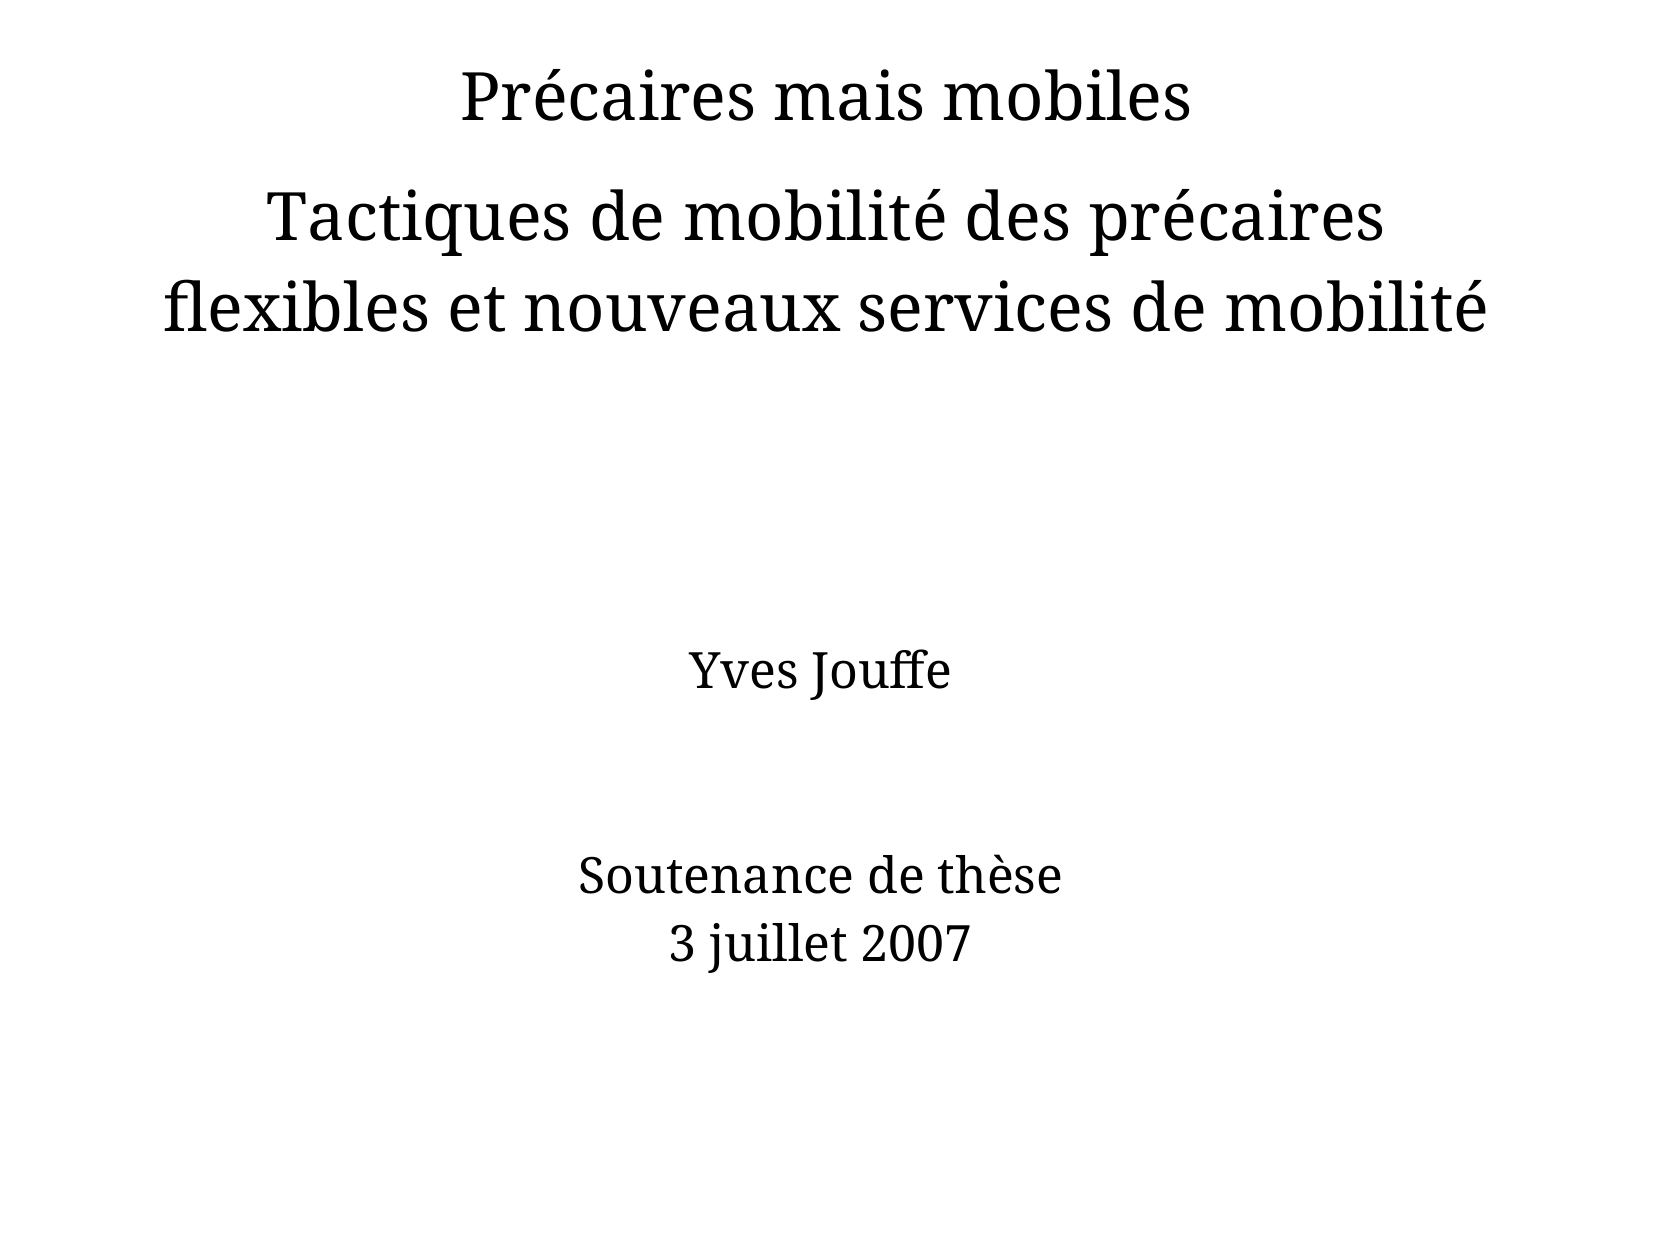

Précaires mais mobiles
Tactiques de mobilité des précaires flexibles et nouveaux services de mobilité
Yves Jouffe
Soutenance de thèse
3 juillet 2007